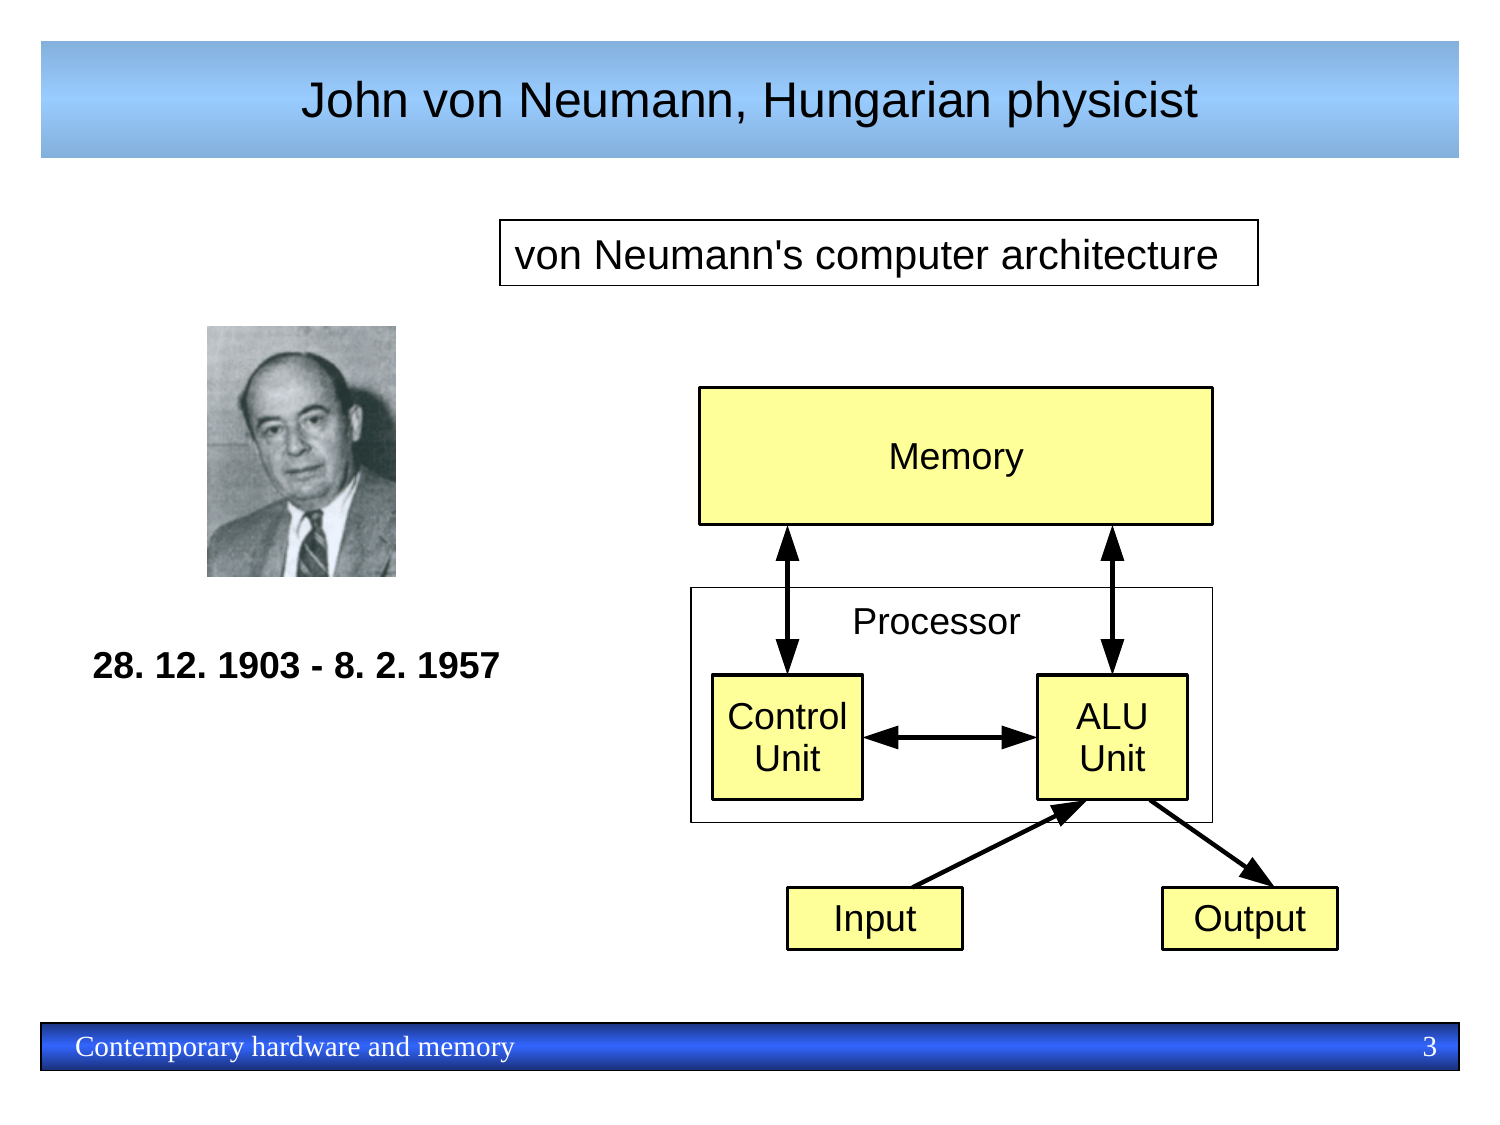

# John von Neumann, Hungarian physicist
von Neumann's computer architecture
Memory
Processor
28. 12. 1903 - 8. 2. 1957
Control
Unit
ALU
Unit
Input
Output
Contemporary hardware and memory
3